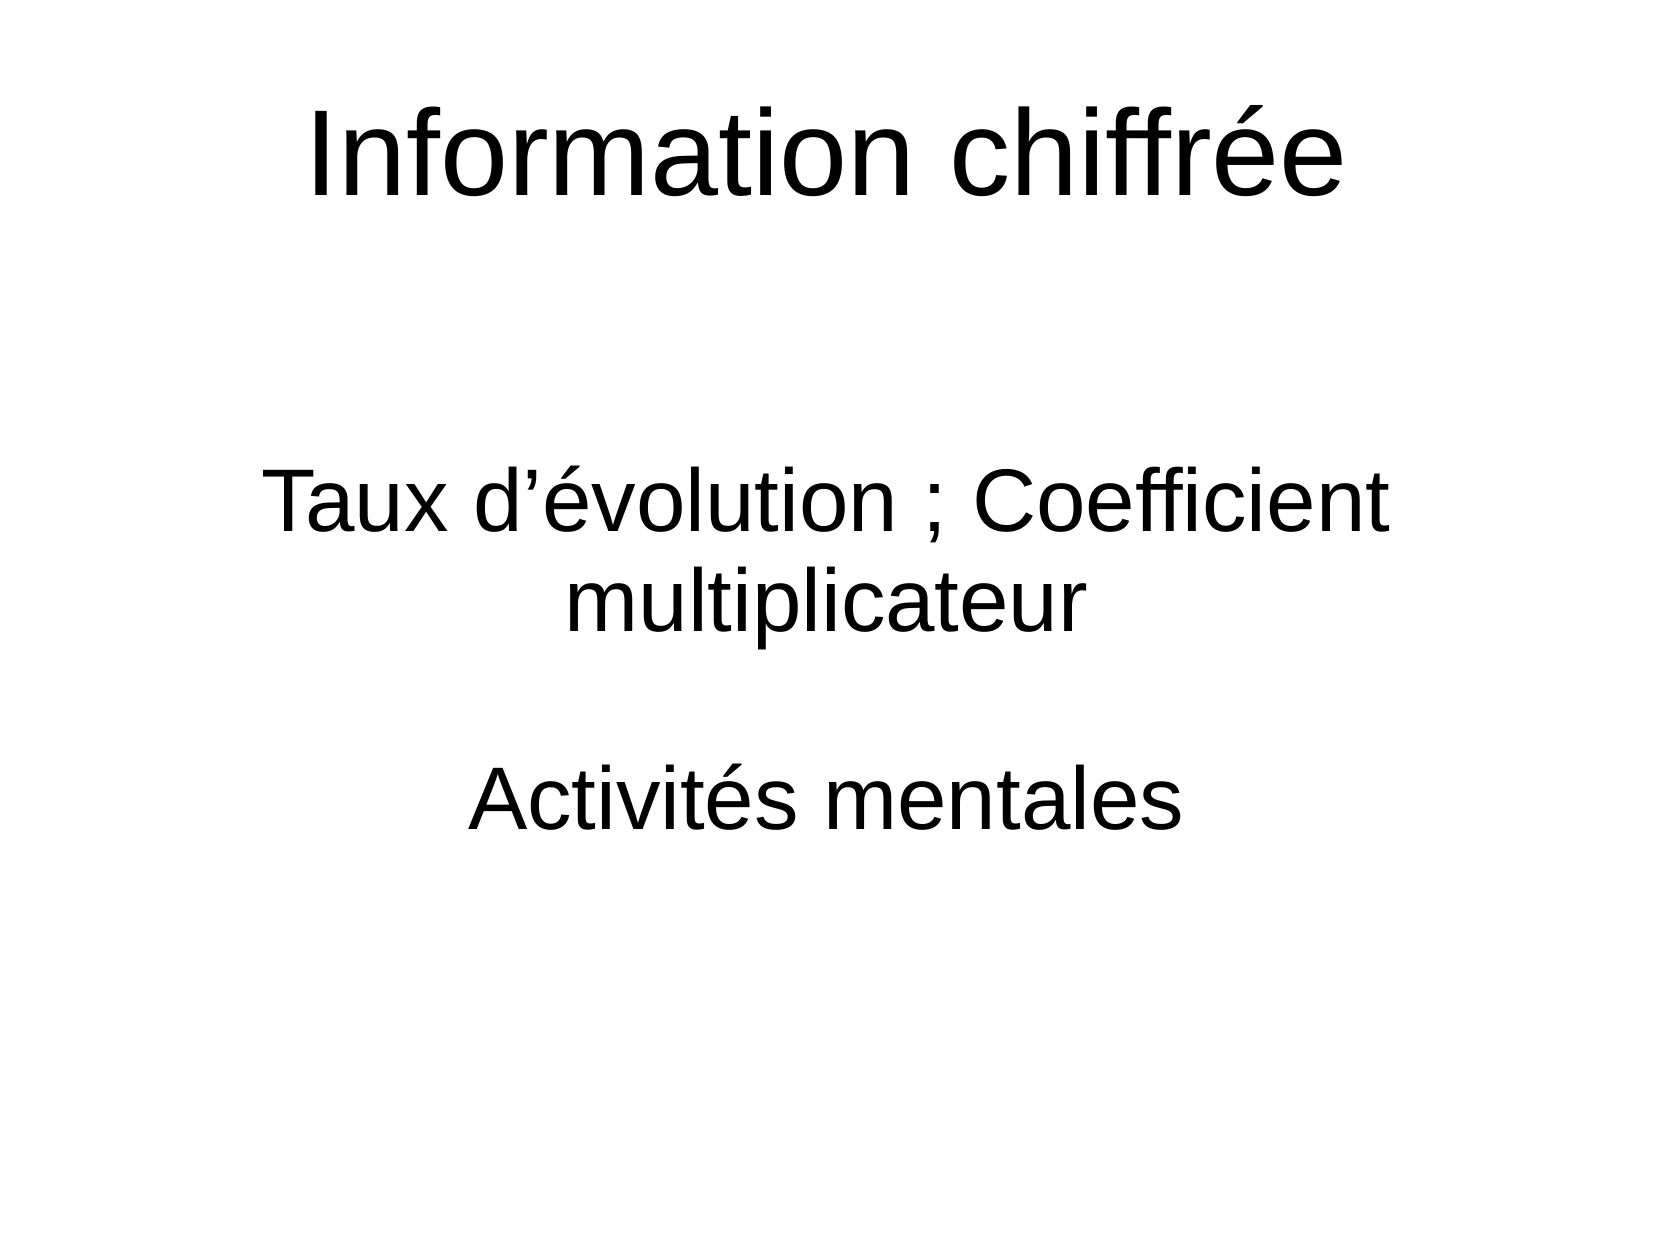

# Information chiffrée
Taux d’évolution ; Coefficient multiplicateur
Activités mentales